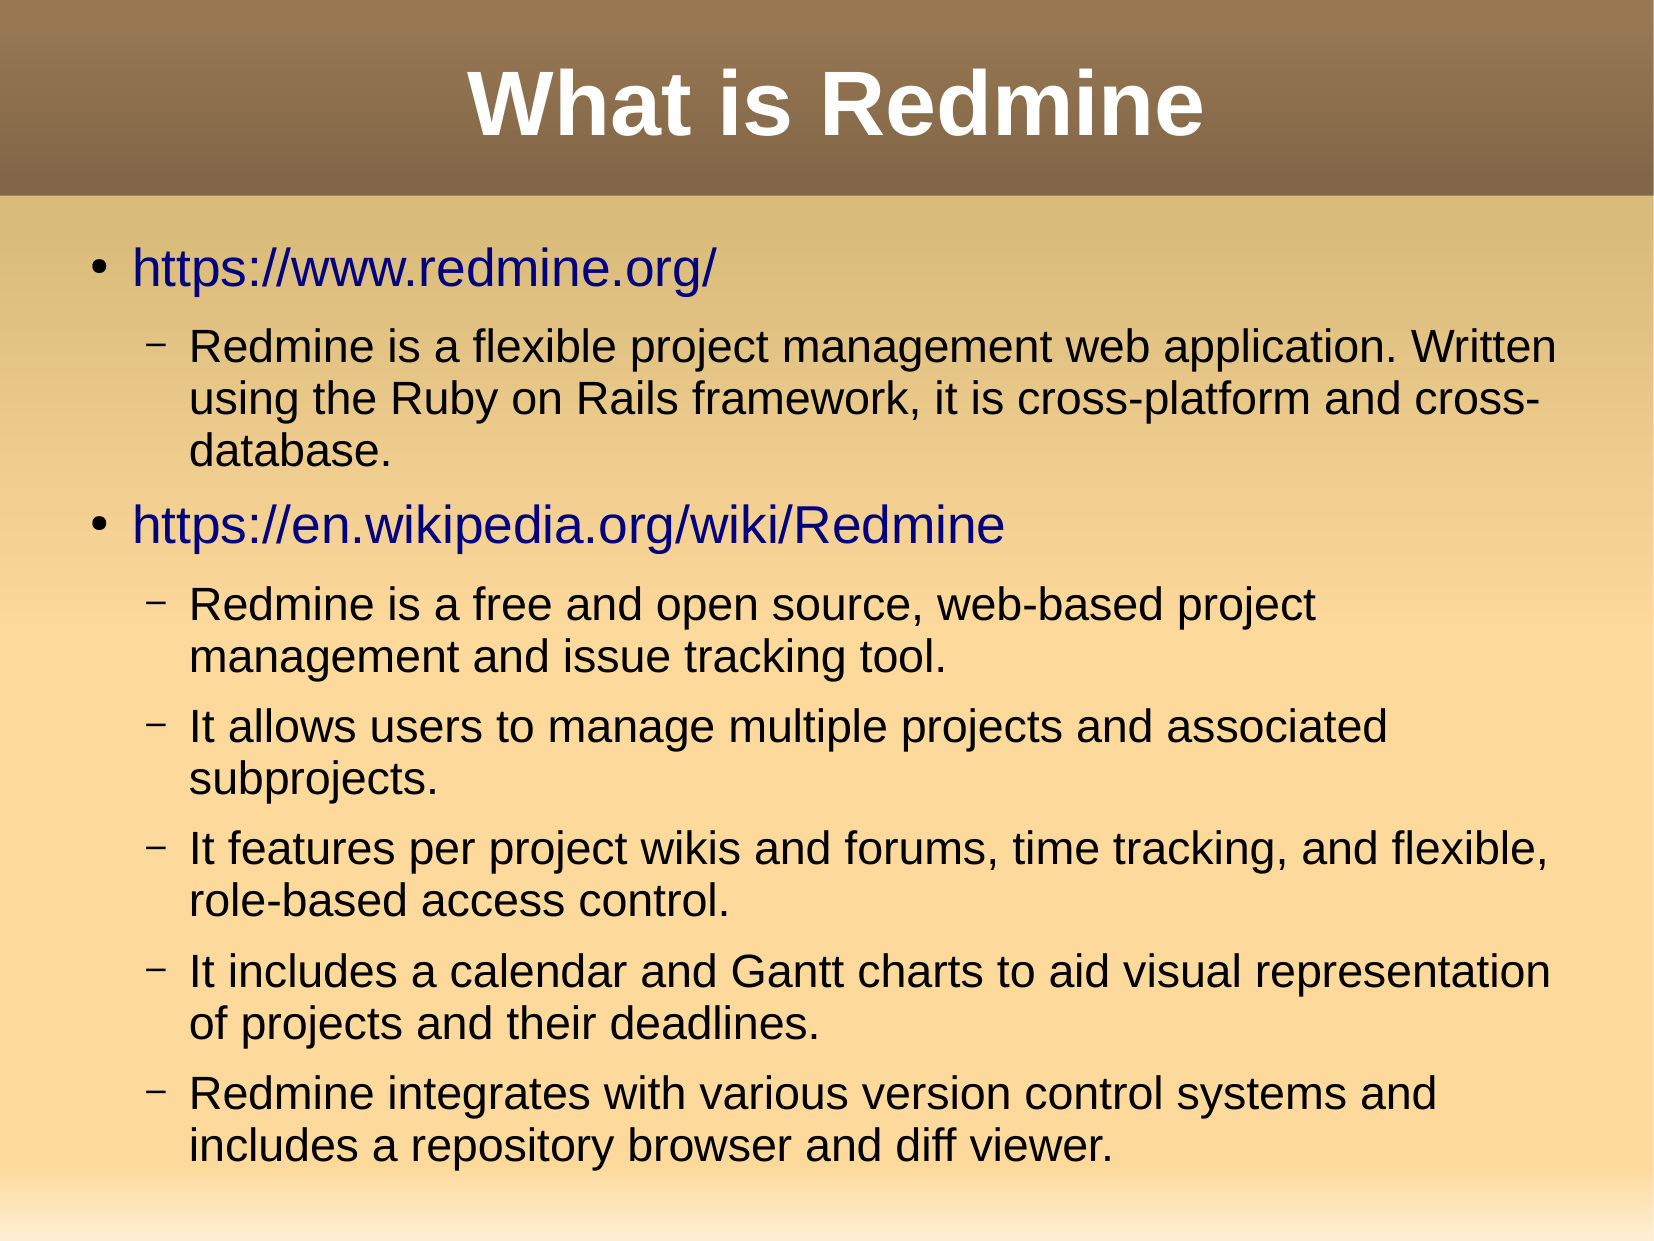

# What is Redmine
https://www.redmine.org/
Redmine is a flexible project management web application. Written using the Ruby on Rails framework, it is cross-platform and cross-database.
https://en.wikipedia.org/wiki/Redmine
Redmine is a free and open source, web-based project management and issue tracking tool.
It allows users to manage multiple projects and associated subprojects.
It features per project wikis and forums, time tracking, and flexible, role-based access control.
It includes a calendar and Gantt charts to aid visual representation of projects and their deadlines.
Redmine integrates with various version control systems and includes a repository browser and diff viewer.